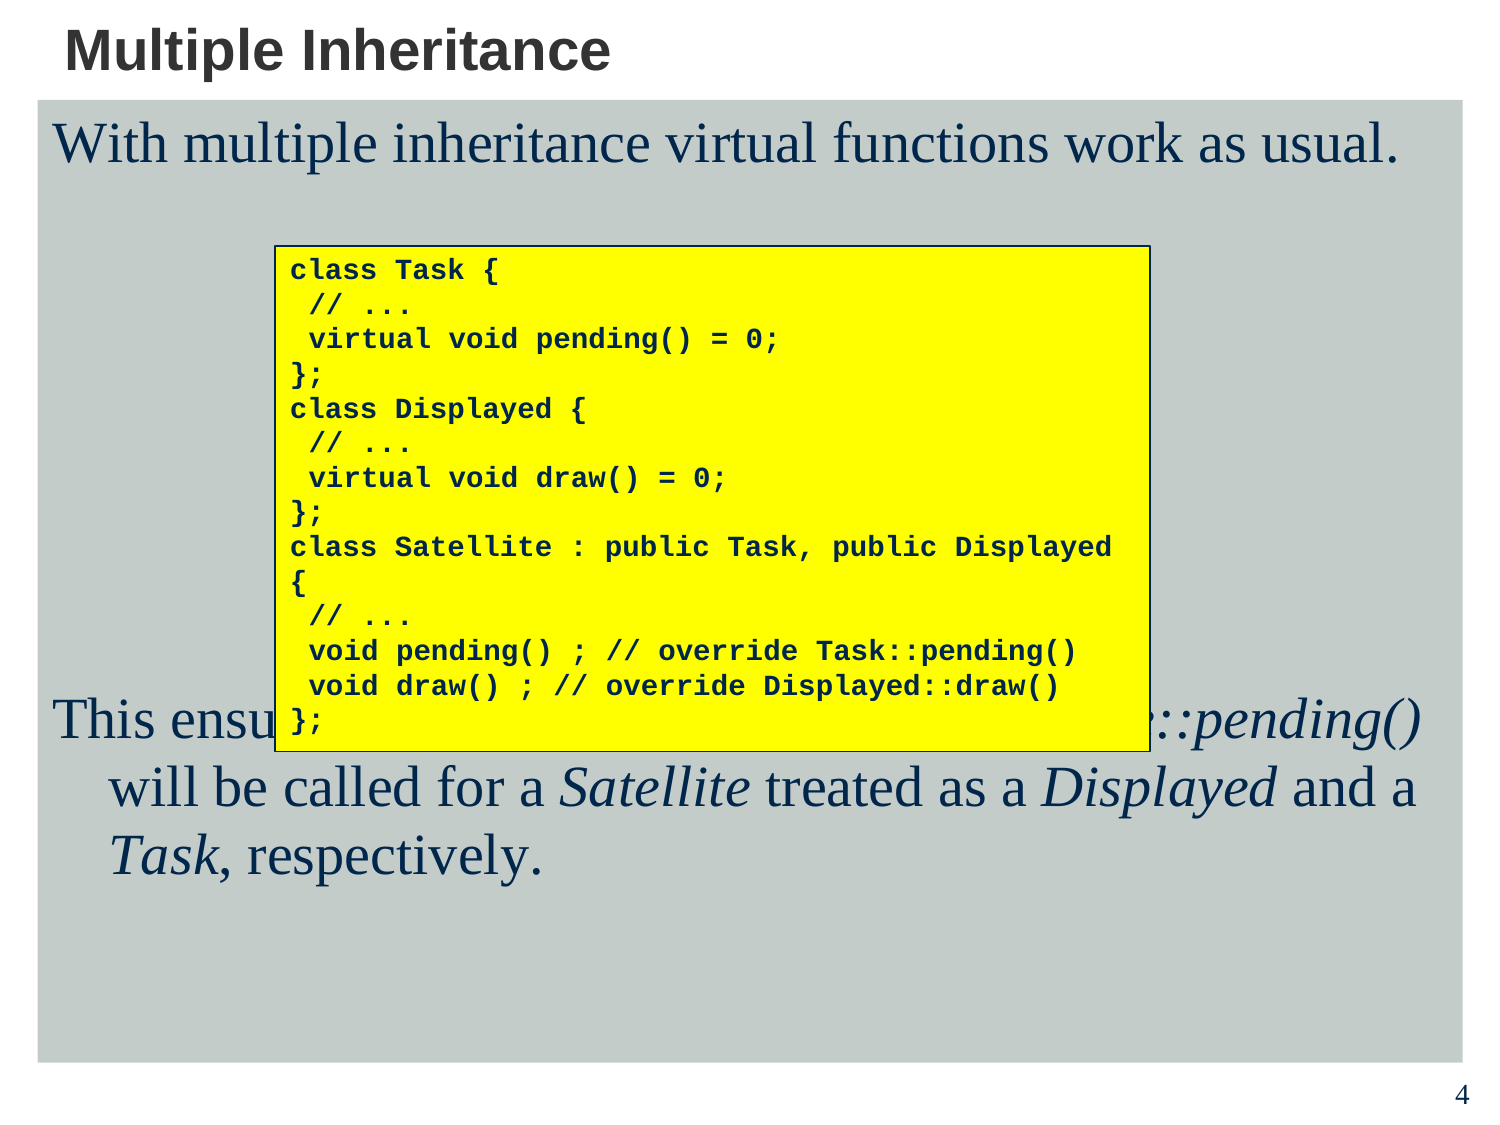

# Multiple Inheritance
With multiple inheritance virtual functions work as usual.
This ensures that Satellite::draw() and Satellite::pending() will be called for a Satellite treated as a Displayed and a Task, respectively.
class Task {
	// ...
	virtual void pending() = 0;
};
class Displayed {
	// ...
	virtual void draw() = 0;
};
class Satellite : public Task, public Displayed {
	// ...
	void pending() ; // override Task::pending()
	void draw() ; // override Displayed::draw()
};